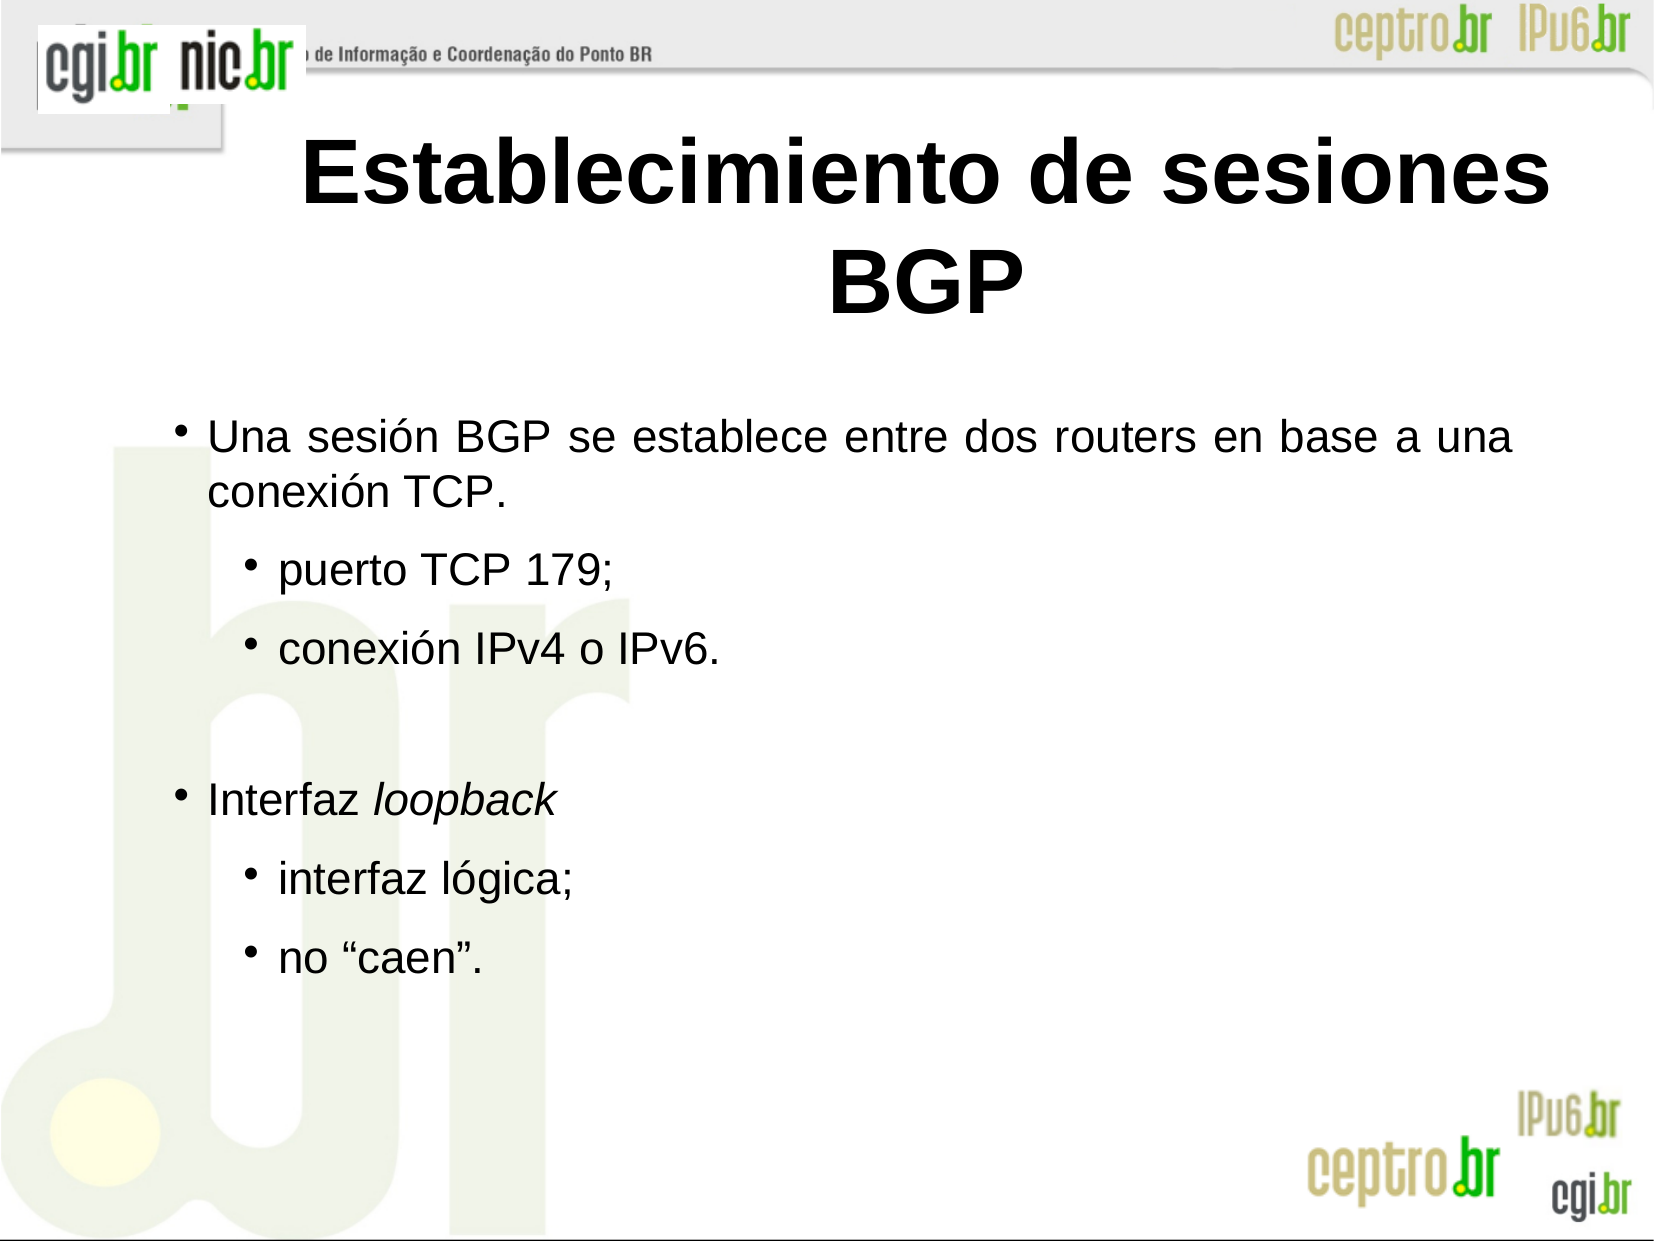

Establecimiento de sesiones BGP
Una sesión BGP se establece entre dos routers en base a una conexión TCP.
puerto TCP 179;
conexión IPv4 o IPv6.
Interfaz loopback
interfaz lógica;
no “caen”.